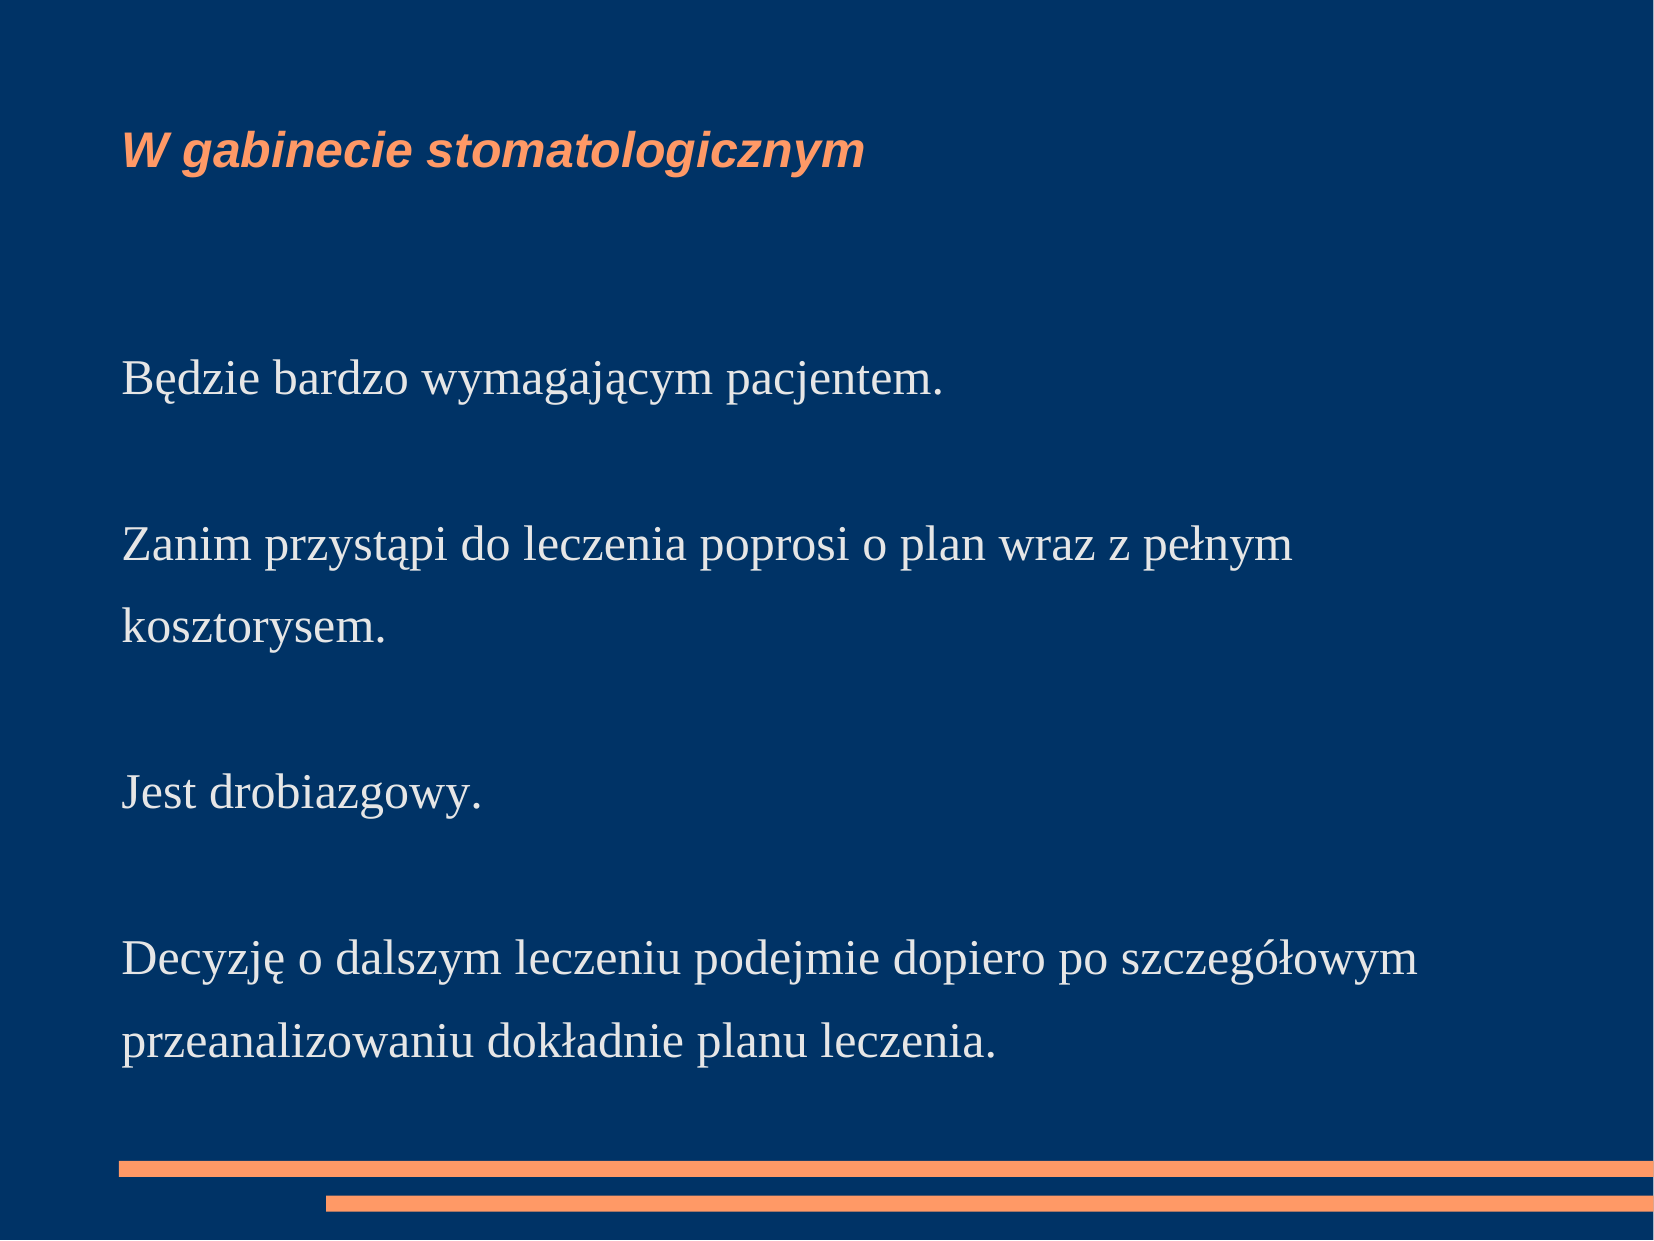

# W gabinecie stomatologicznym
Będzie bardzo wymagającym pacjentem.
Zanim przystąpi do leczenia poprosi o plan wraz z pełnym kosztorysem.
Jest drobiazgowy.
Decyzję o dalszym leczeniu podejmie dopiero po szczegółowym przeanalizowaniu dokładnie planu leczenia.